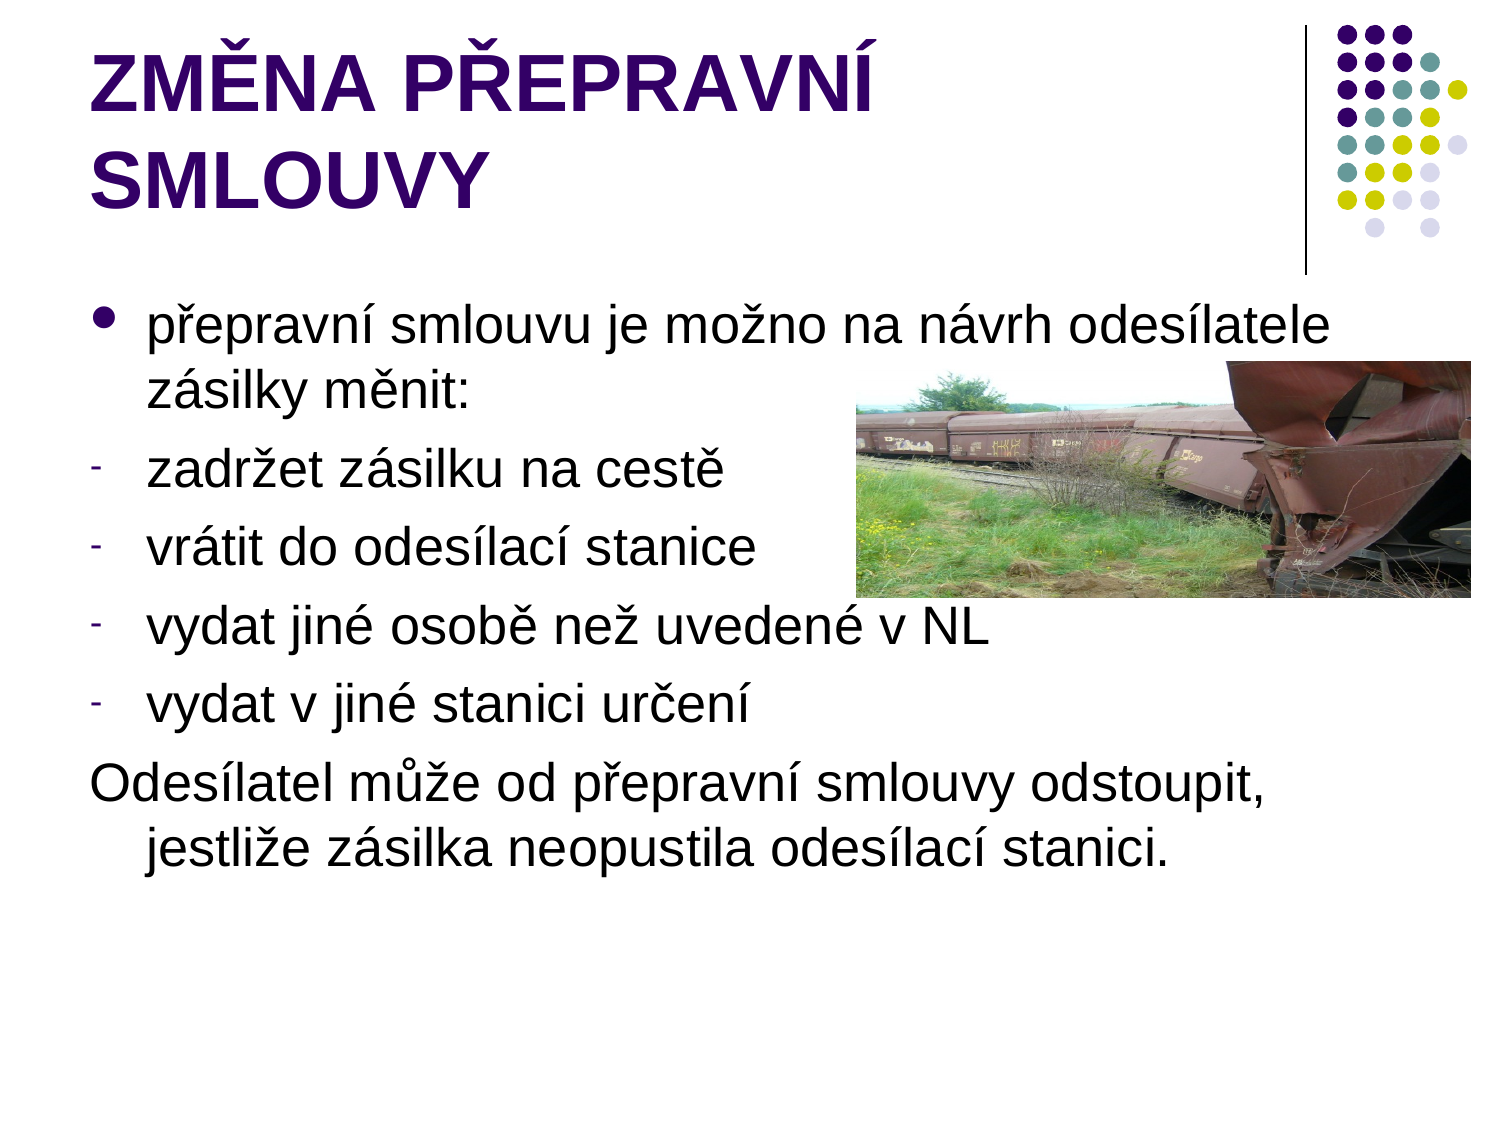

# ZMĚNA PŘEPRAVNÍ SMLOUVY
přepravní smlouvu je možno na návrh odesílatele zásilky měnit:
zadržet zásilku na cestě
vrátit do odesílací stanice
vydat jiné osobě než uvedené v NL
vydat v jiné stanici určení
Odesílatel může od přepravní smlouvy odstoupit, jestliže zásilka neopustila odesílací stanici.